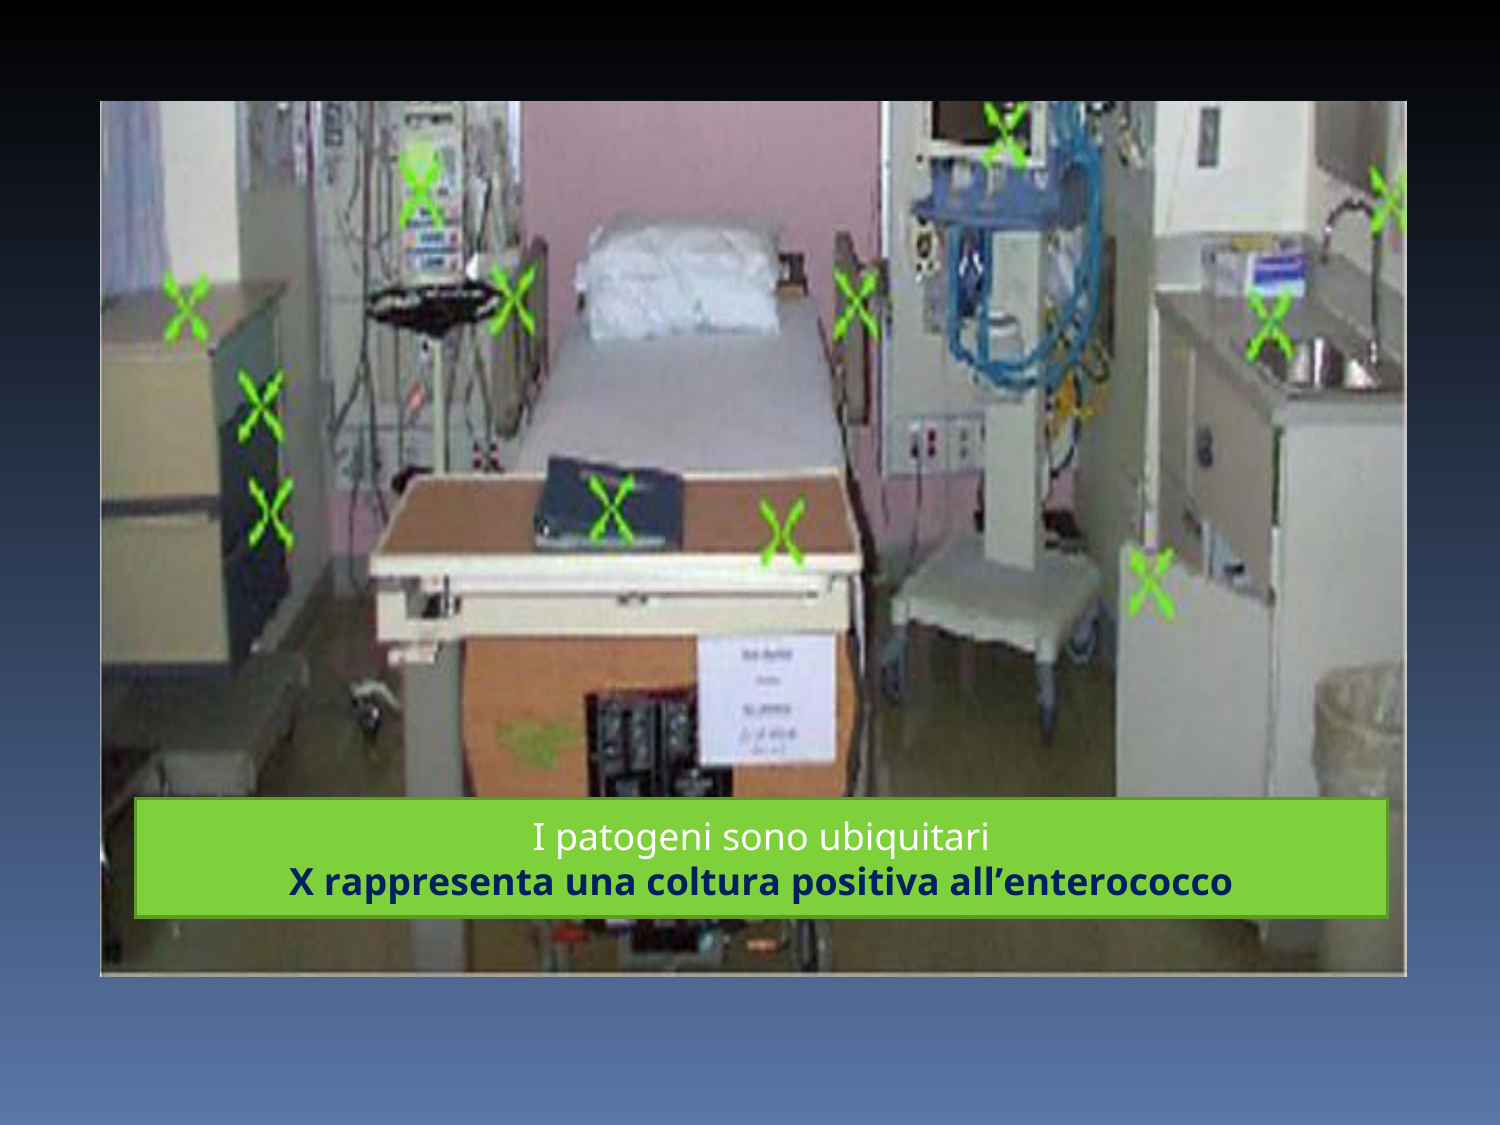

I patogeni sono ubiquitari
X rappresenta una coltura positiva all’enterococco